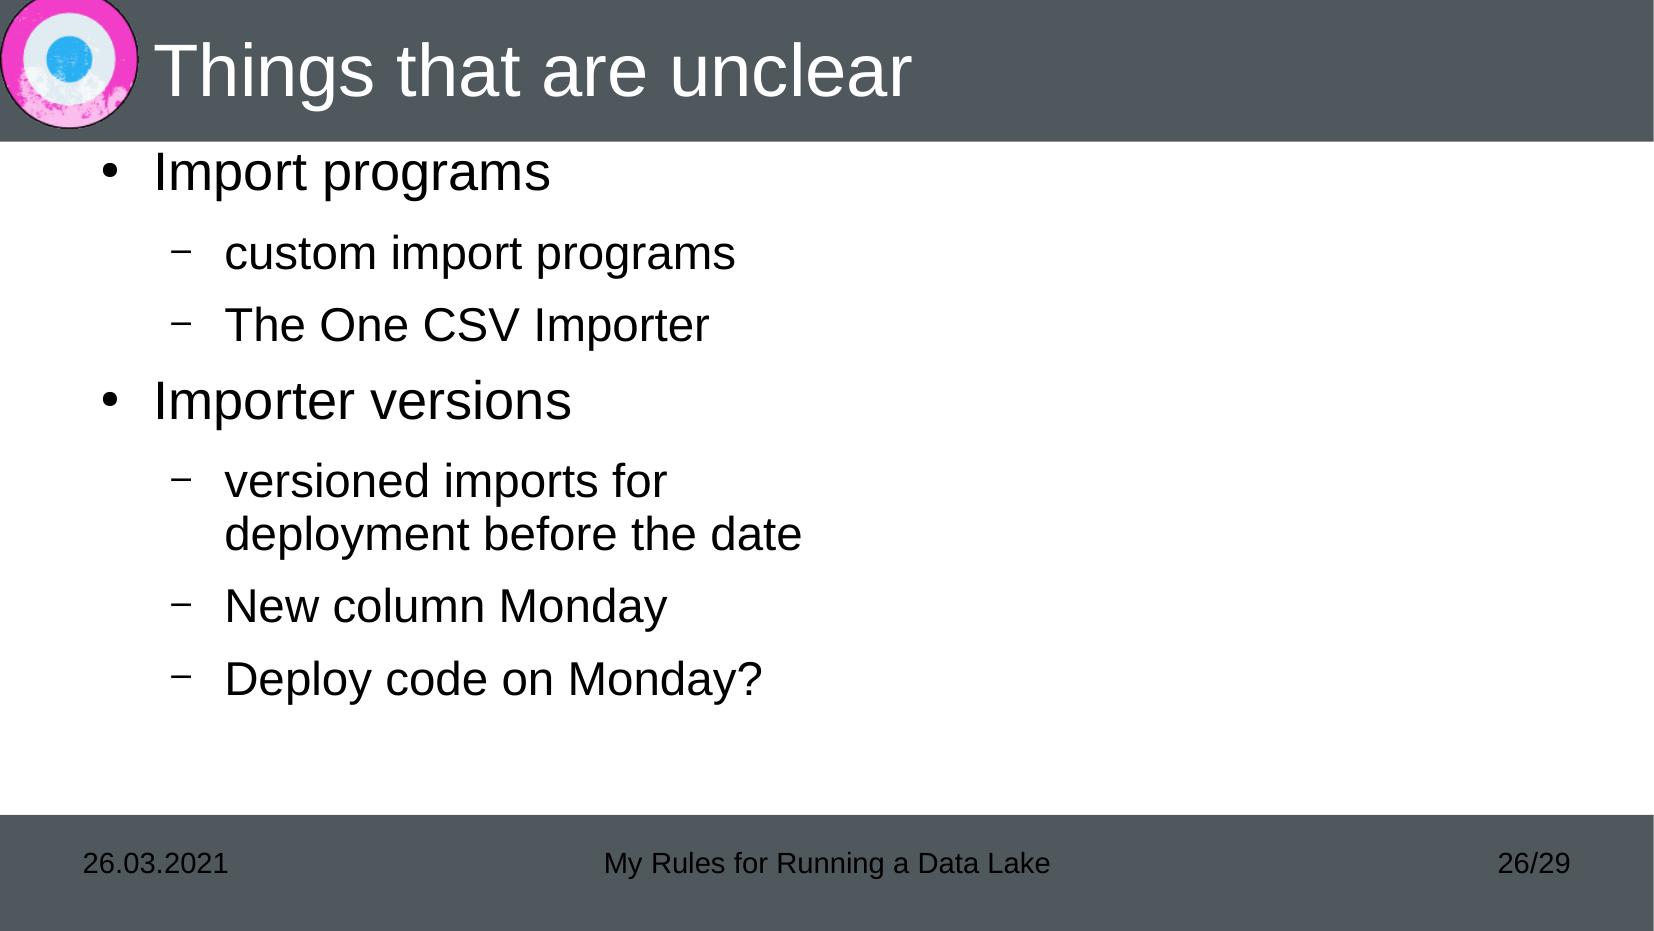

# Things that are unclear
Import programs
custom import programs
The One CSV Importer
Importer versions
versioned imports for deployment before the date
New column Monday
Deploy code on Monday?
08. März 2019
26